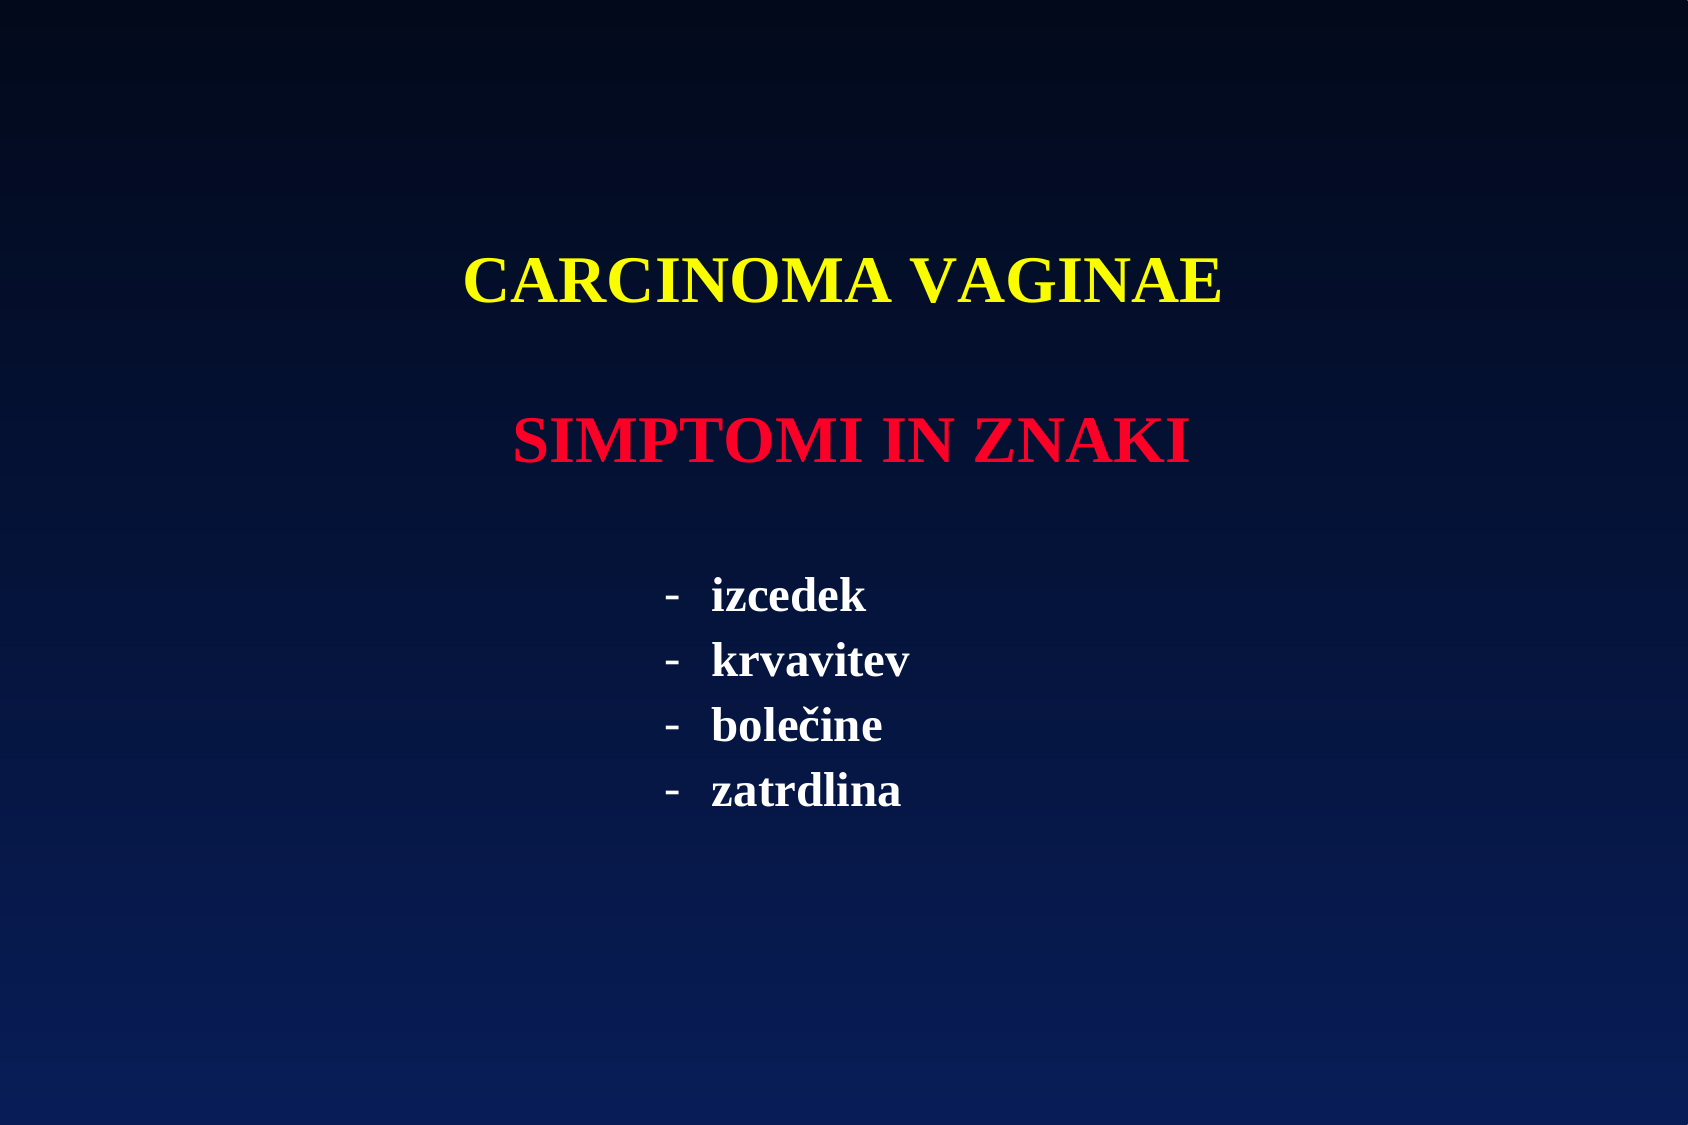

# CARCINOMA VAGINAE SIMPTOMI IN ZNAKI
izcedek
krvavitev
bolečine
zatrdlina